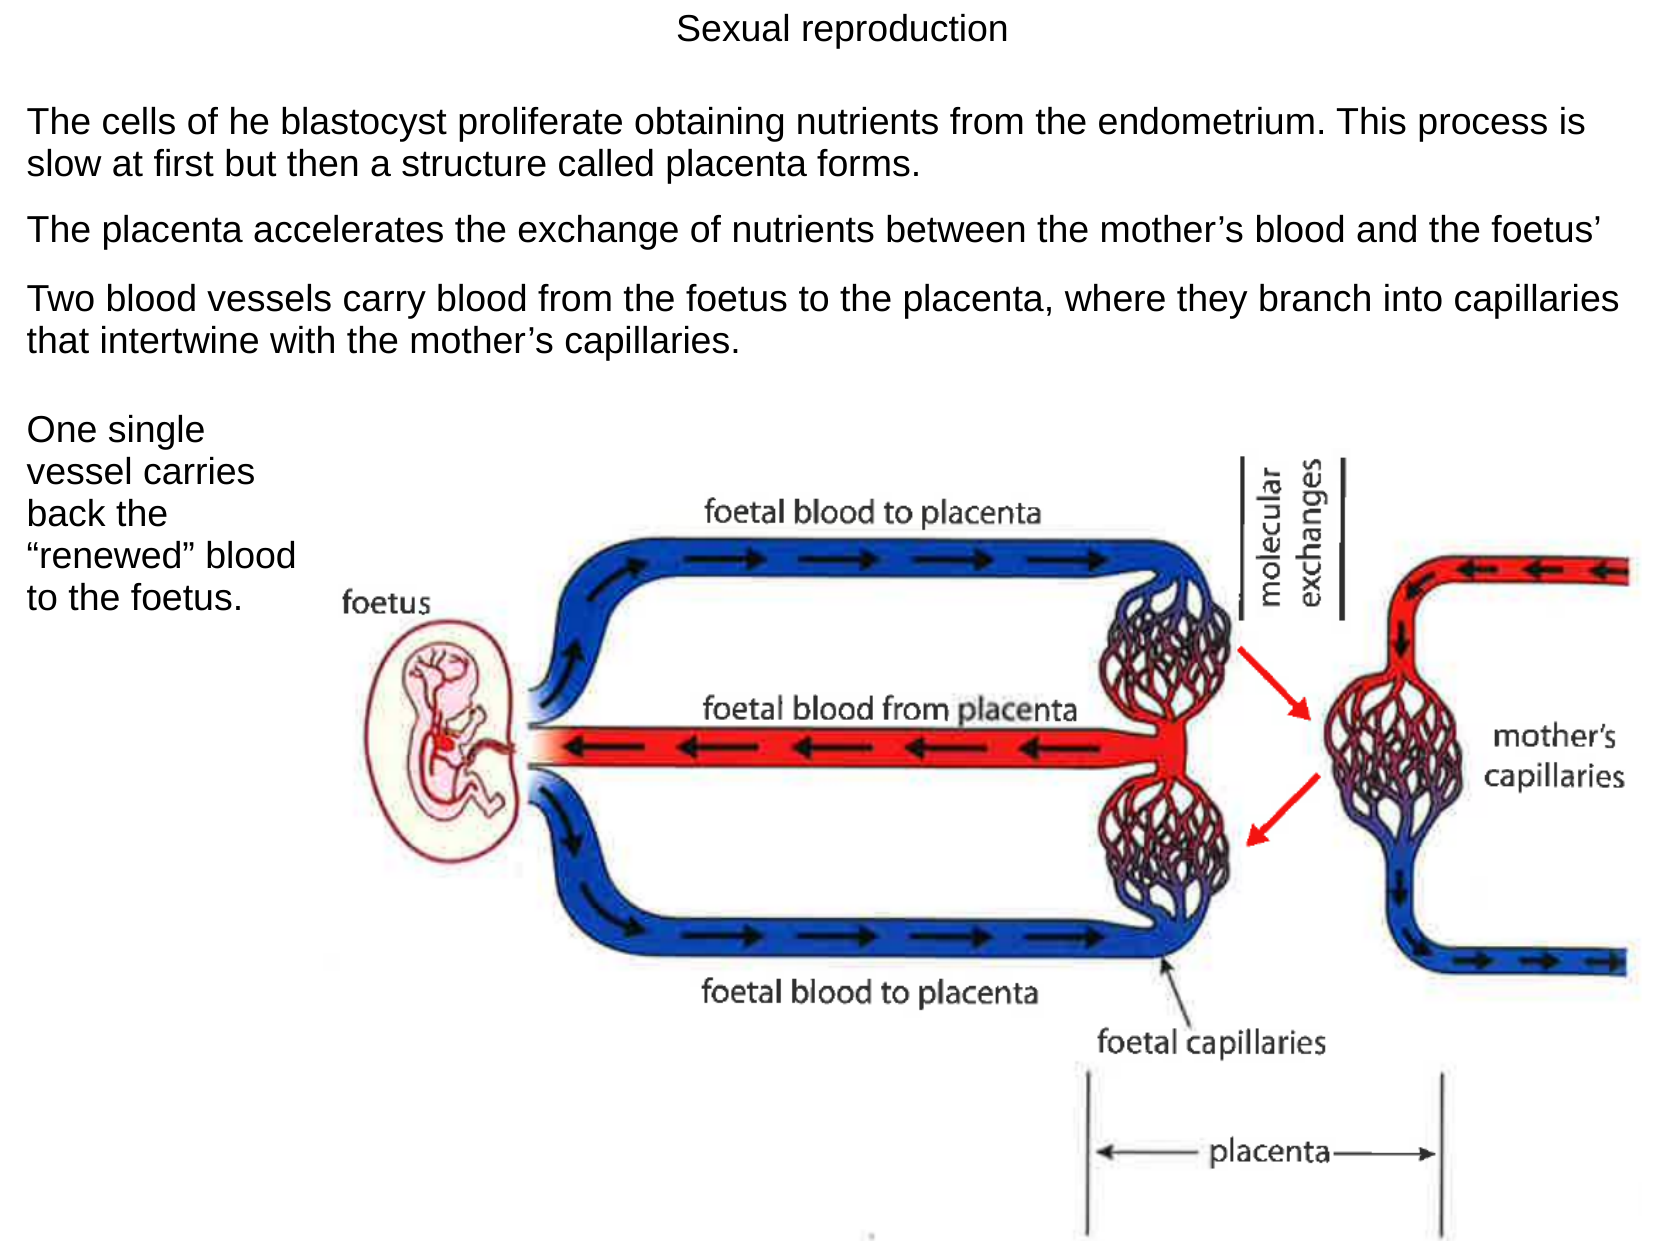

Sexual reproduction
The cells of he blastocyst proliferate obtaining nutrients from the endometrium. This process is slow at first but then a structure called placenta forms.
The placenta accelerates the exchange of nutrients between the mother’s blood and the foetus’
Two blood vessels carry blood from the foetus to the placenta, where they branch into capillaries that intertwine with the mother’s capillaries.
One single vessel carries back the “renewed” blood to the foetus.